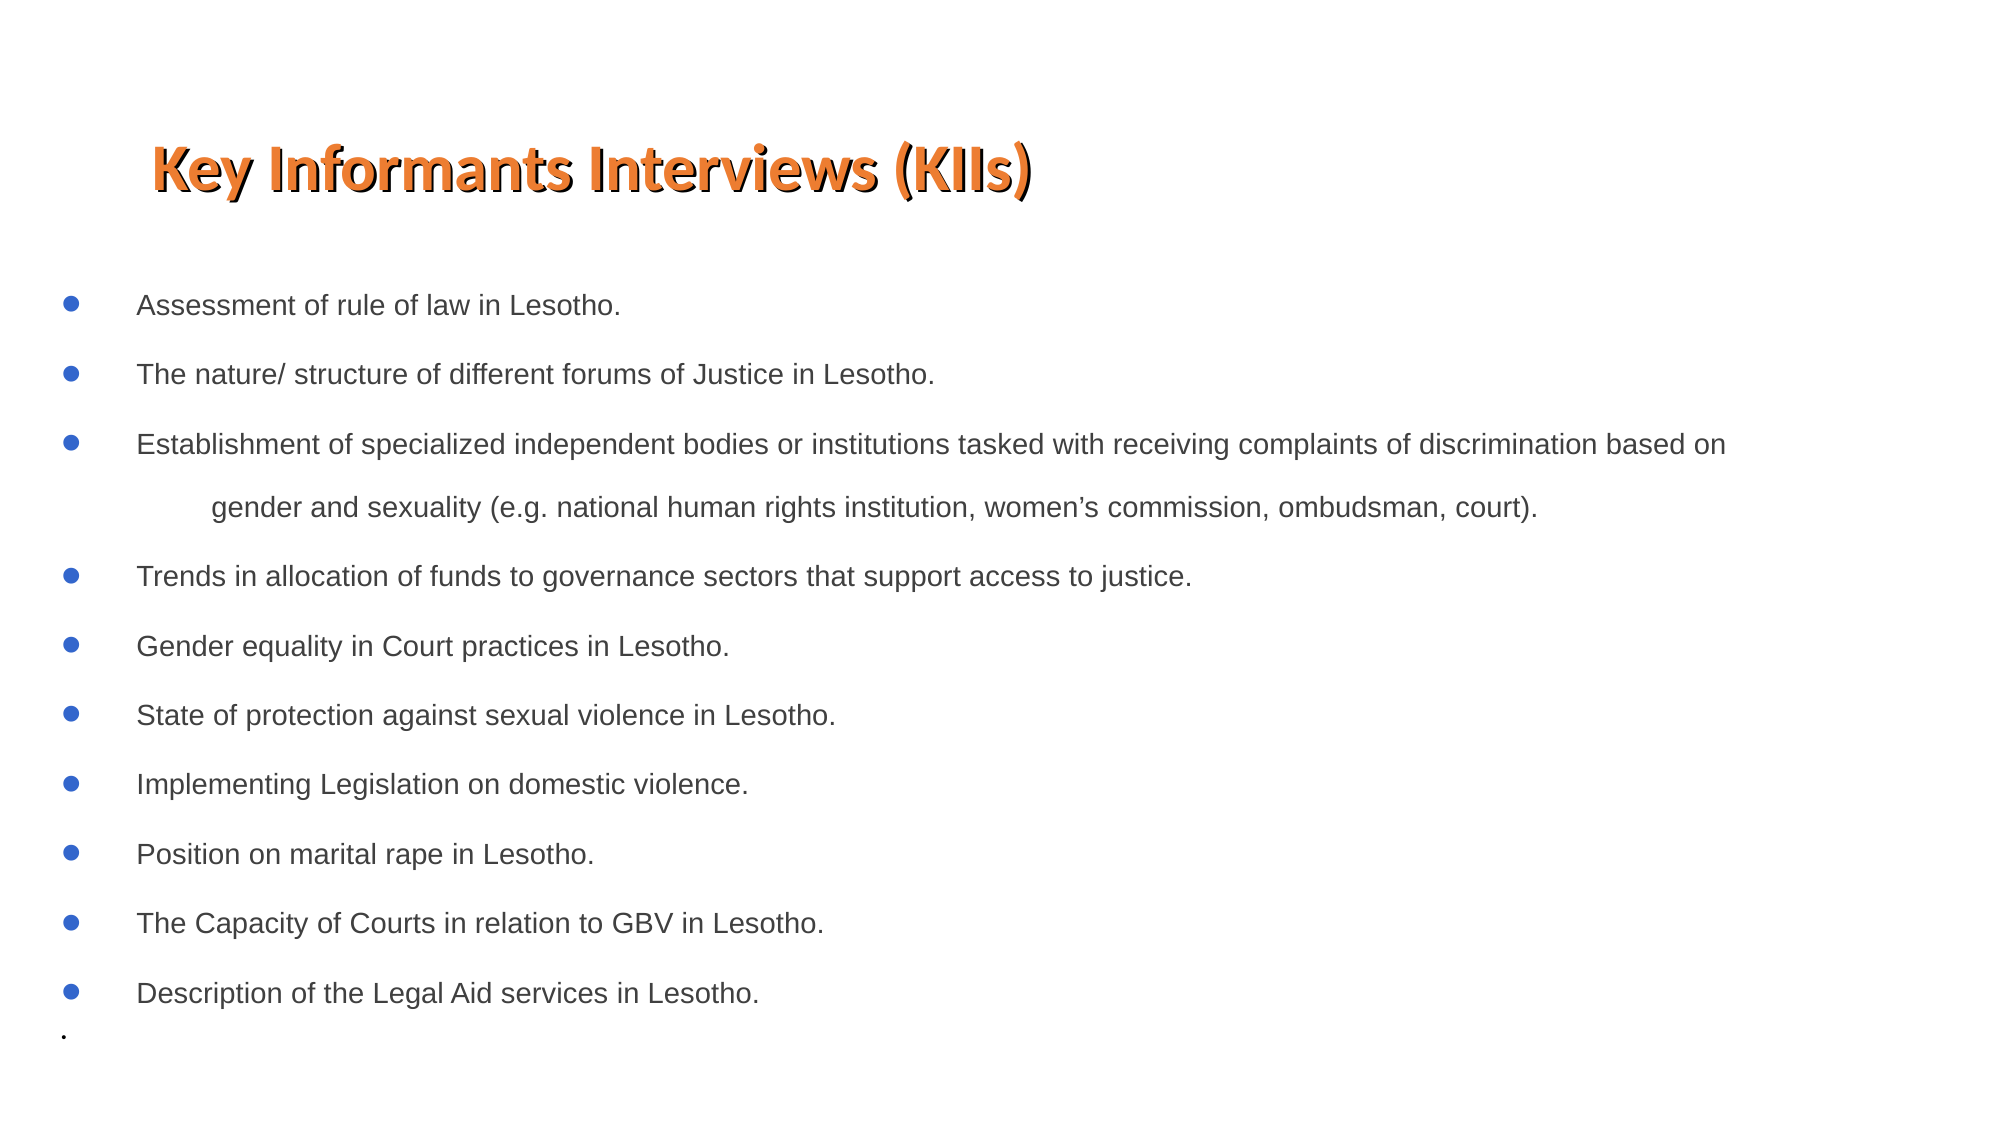

# Key Informants Interviews (KIIs)
Assessment of rule of law in Lesotho.
The nature/ structure of different forums of Justice in Lesotho.
Establishment of specialized independent bodies or institutions tasked with receiving complaints of discrimination based on gender and sexuality (e.g. national human rights institution, women’s commission, ombudsman, court).
Trends in allocation of funds to governance sectors that support access to justice.
Gender equality in Court practices in Lesotho.
State of protection against sexual violence in Lesotho.
Implementing Legislation on domestic violence.
Position on marital rape in Lesotho.
The Capacity of Courts in relation to GBV in Lesotho.
Description of the Legal Aid services in Lesotho.